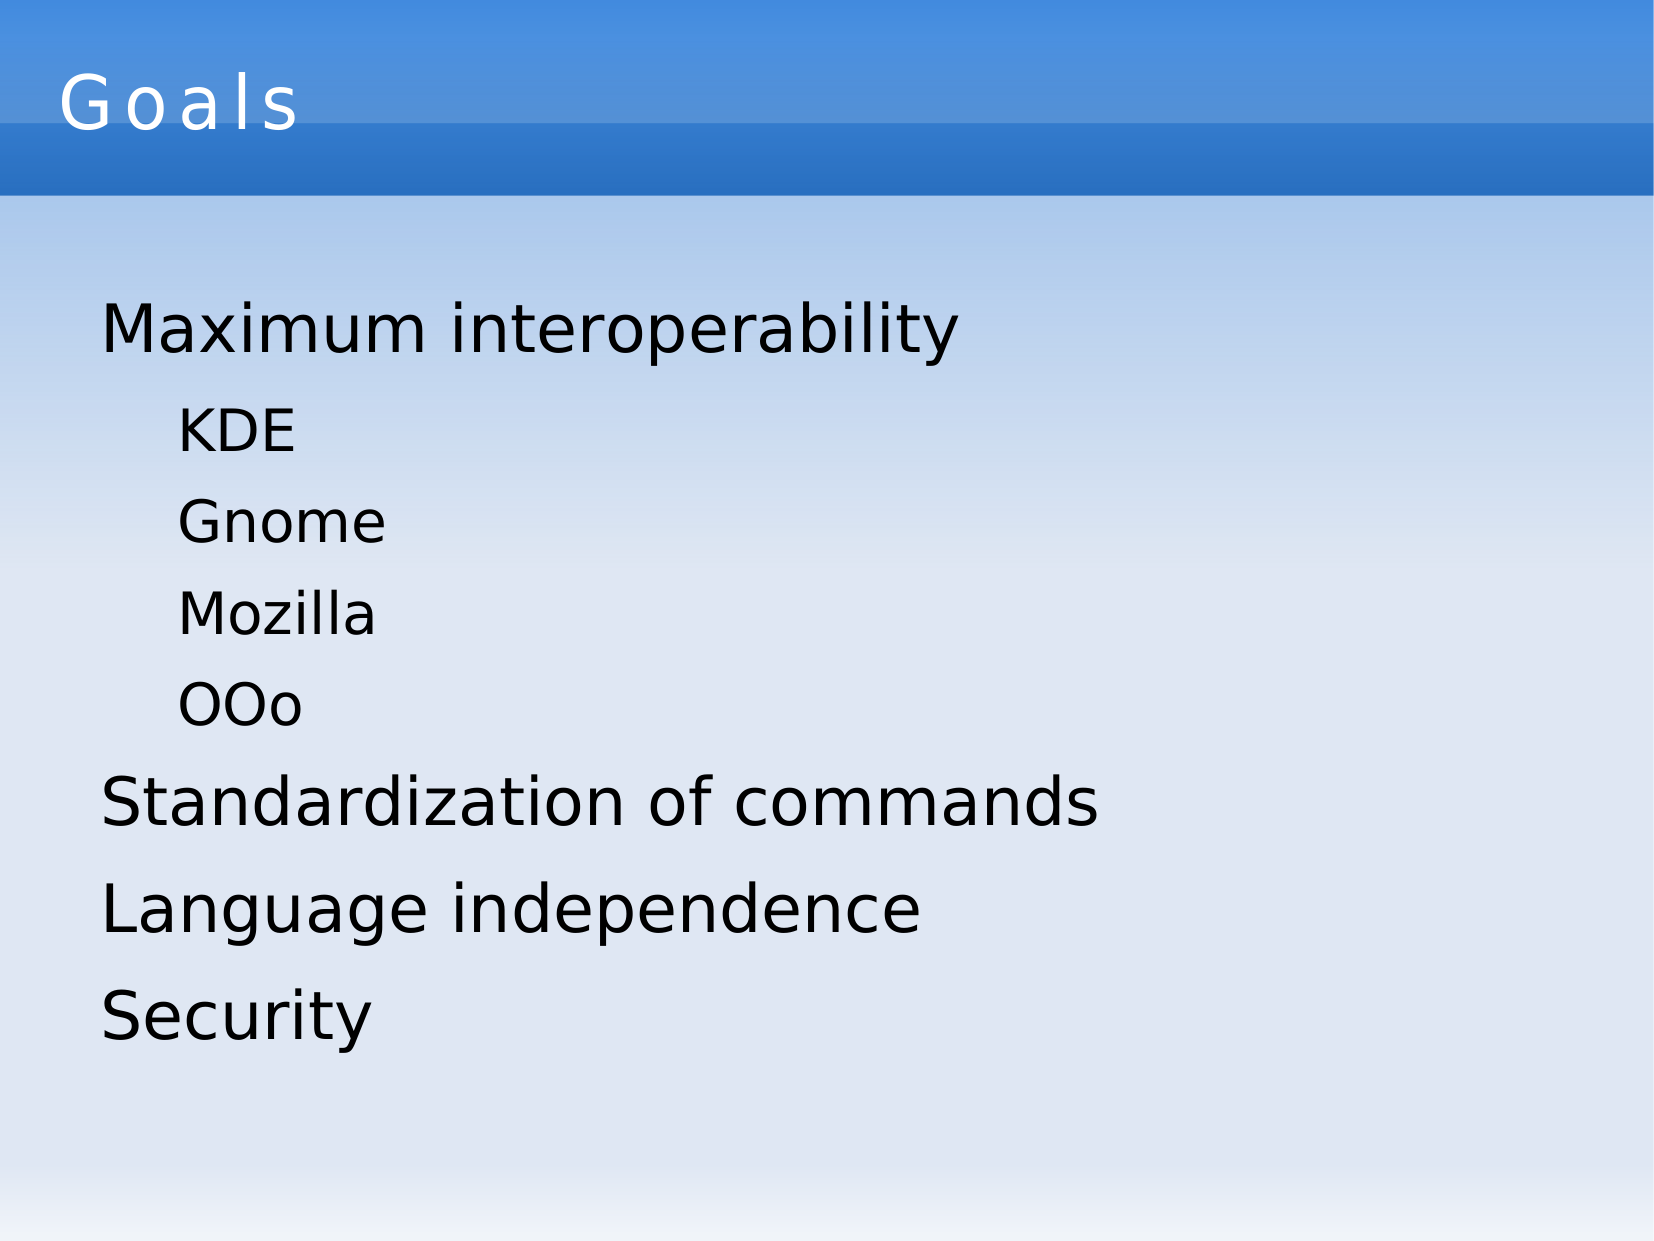

# Goals
Maximum interoperability
KDE
Gnome
Mozilla
OOo
Standardization of commands
Language independence
Security